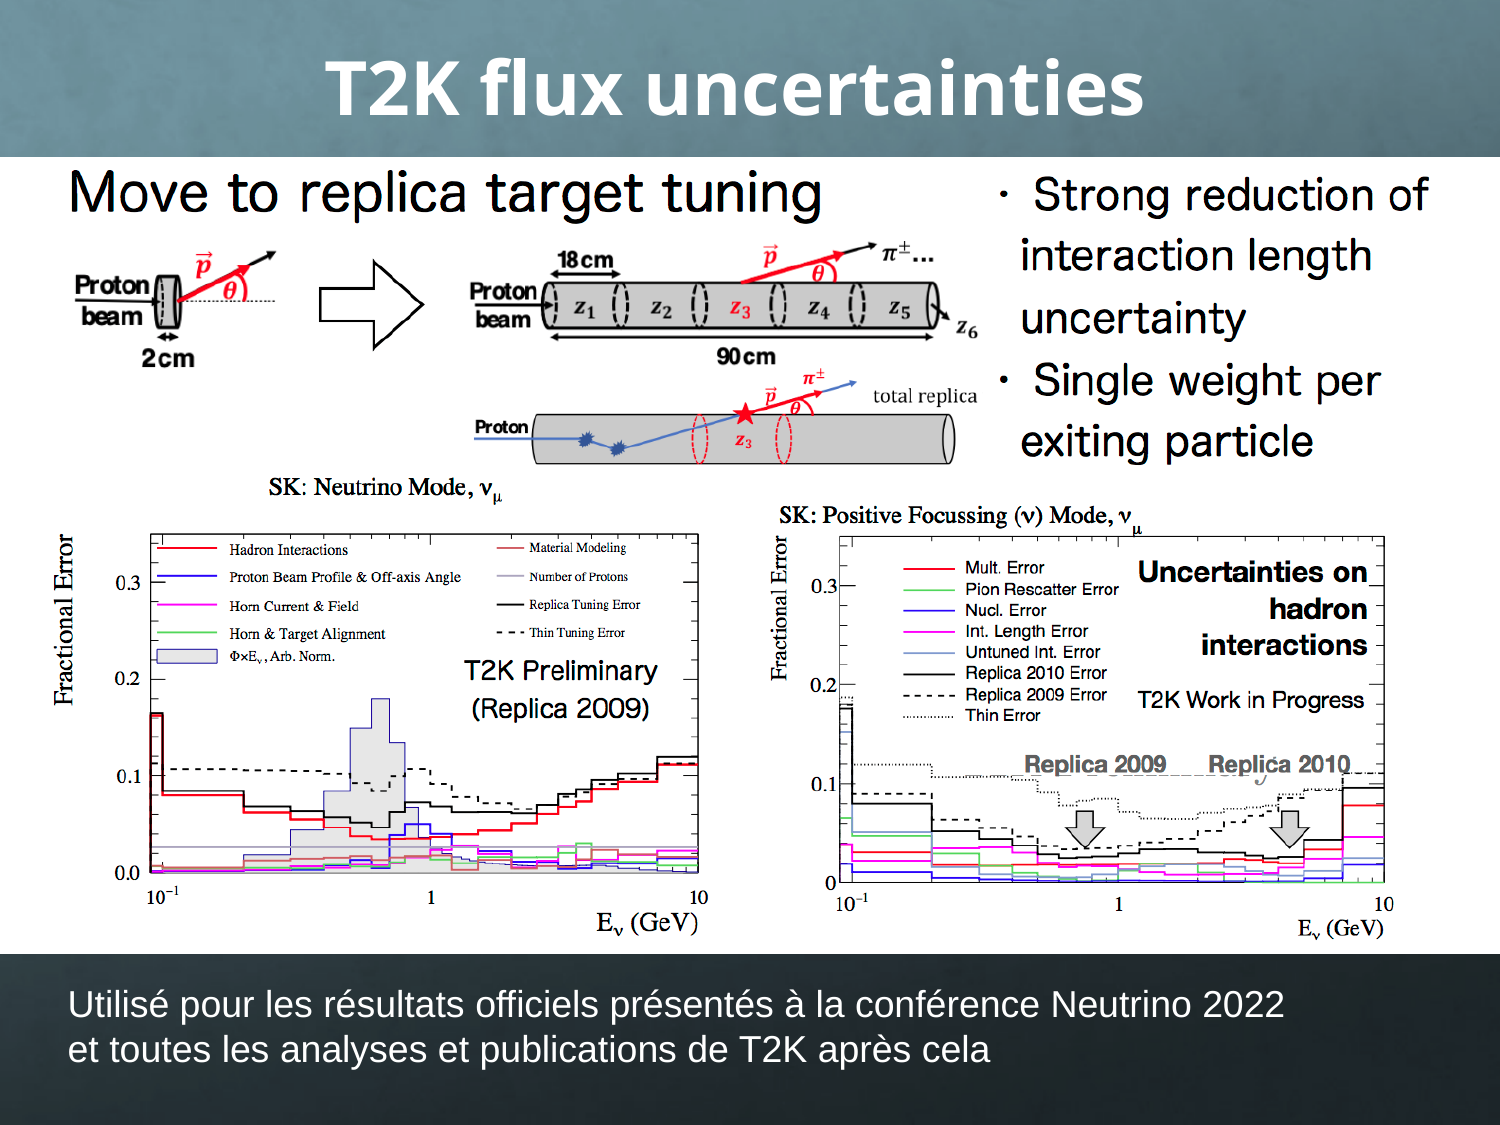

T2K flux uncertainties
# Utilisé pour les résultats officiels présentés à la conférence Neutrino 2022 et toutes les analyses et publications de T2K après cela